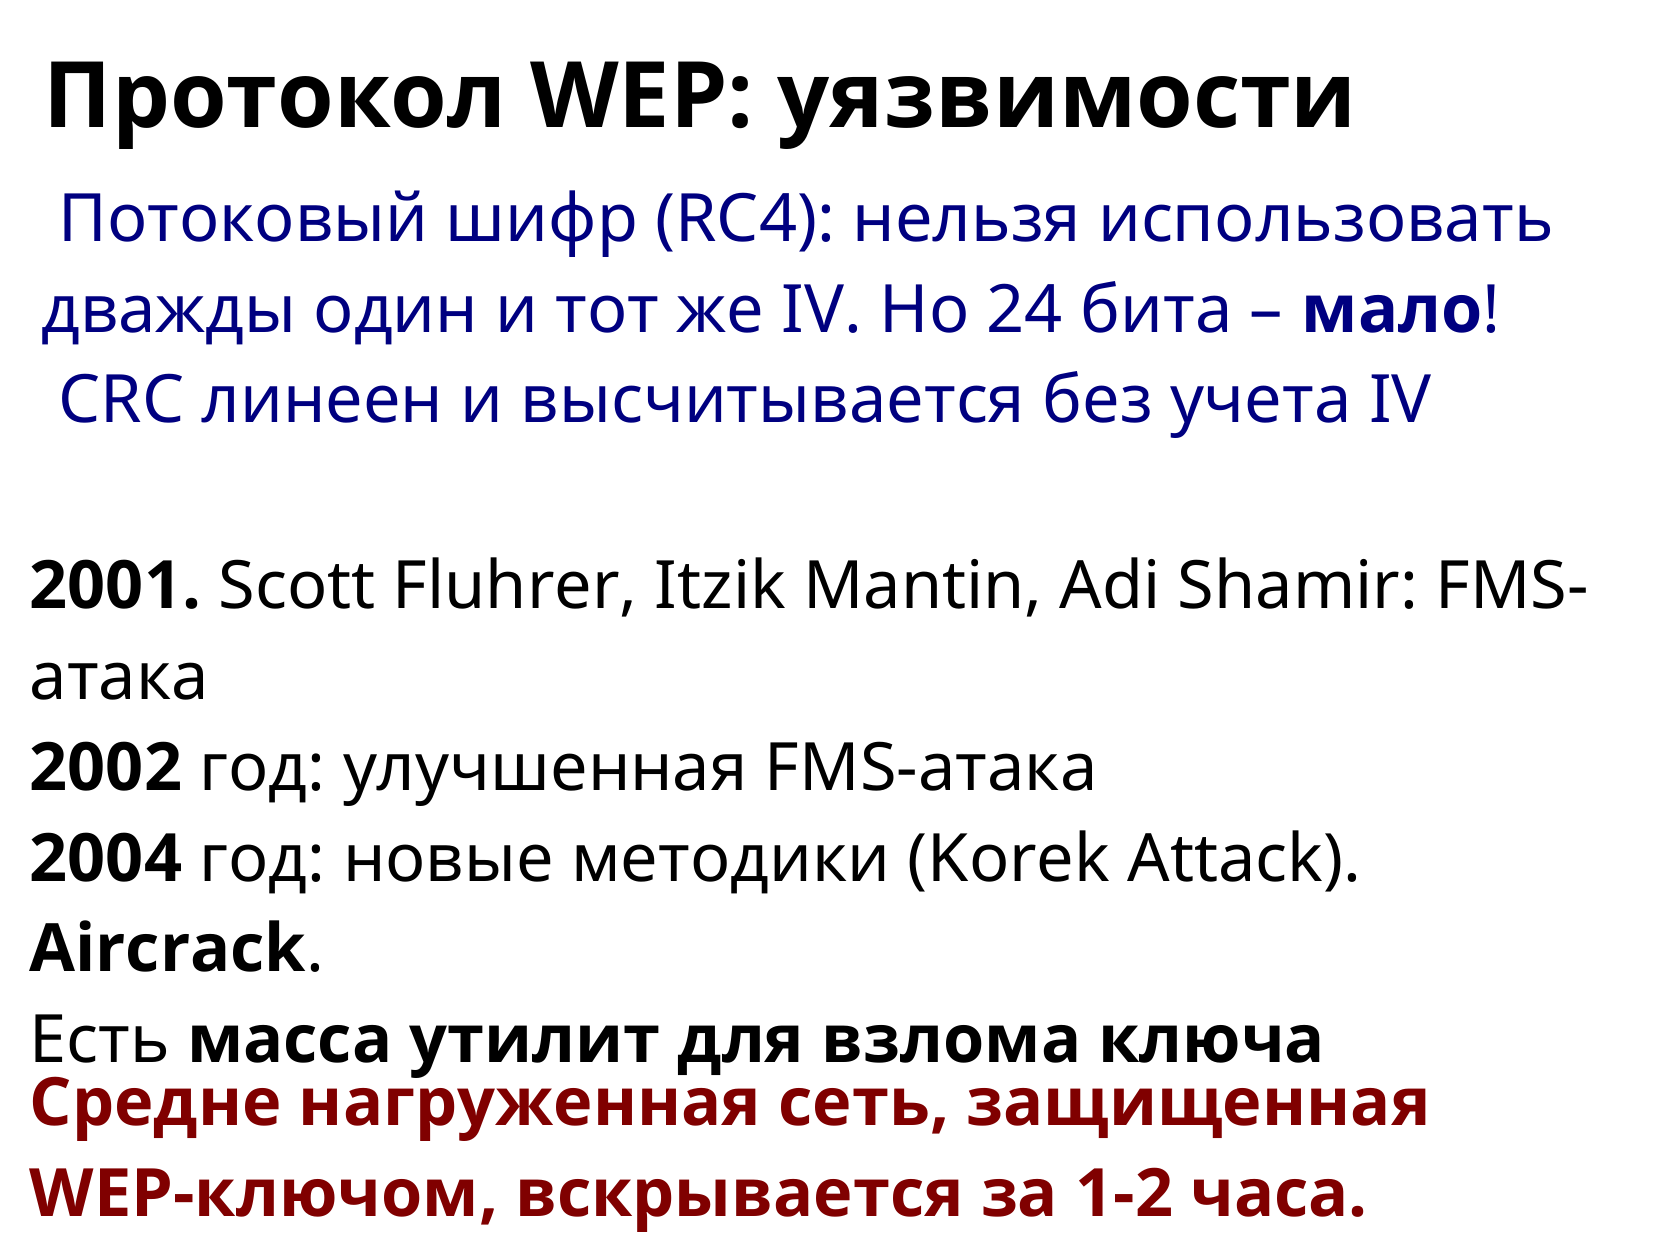

Протокол WEP: уязвимости
 Потоковый шифр (RC4): нельзя использовать дважды один и тот же IV. Но 24 бита – мало!
 CRC линеен и высчитывается без учета IV
2001. Scott Fluhrer, Itzik Mantin, Adi Shamir: FMS-атака
2002 год: улучшенная FMS-атака
2004 год: новые методики (Korek Attack). Aircrack.
Есть масса утилит для взлома ключа
Средне нагруженная сеть, защищенная WEP-ключом, вскрывается за 1-2 часа.